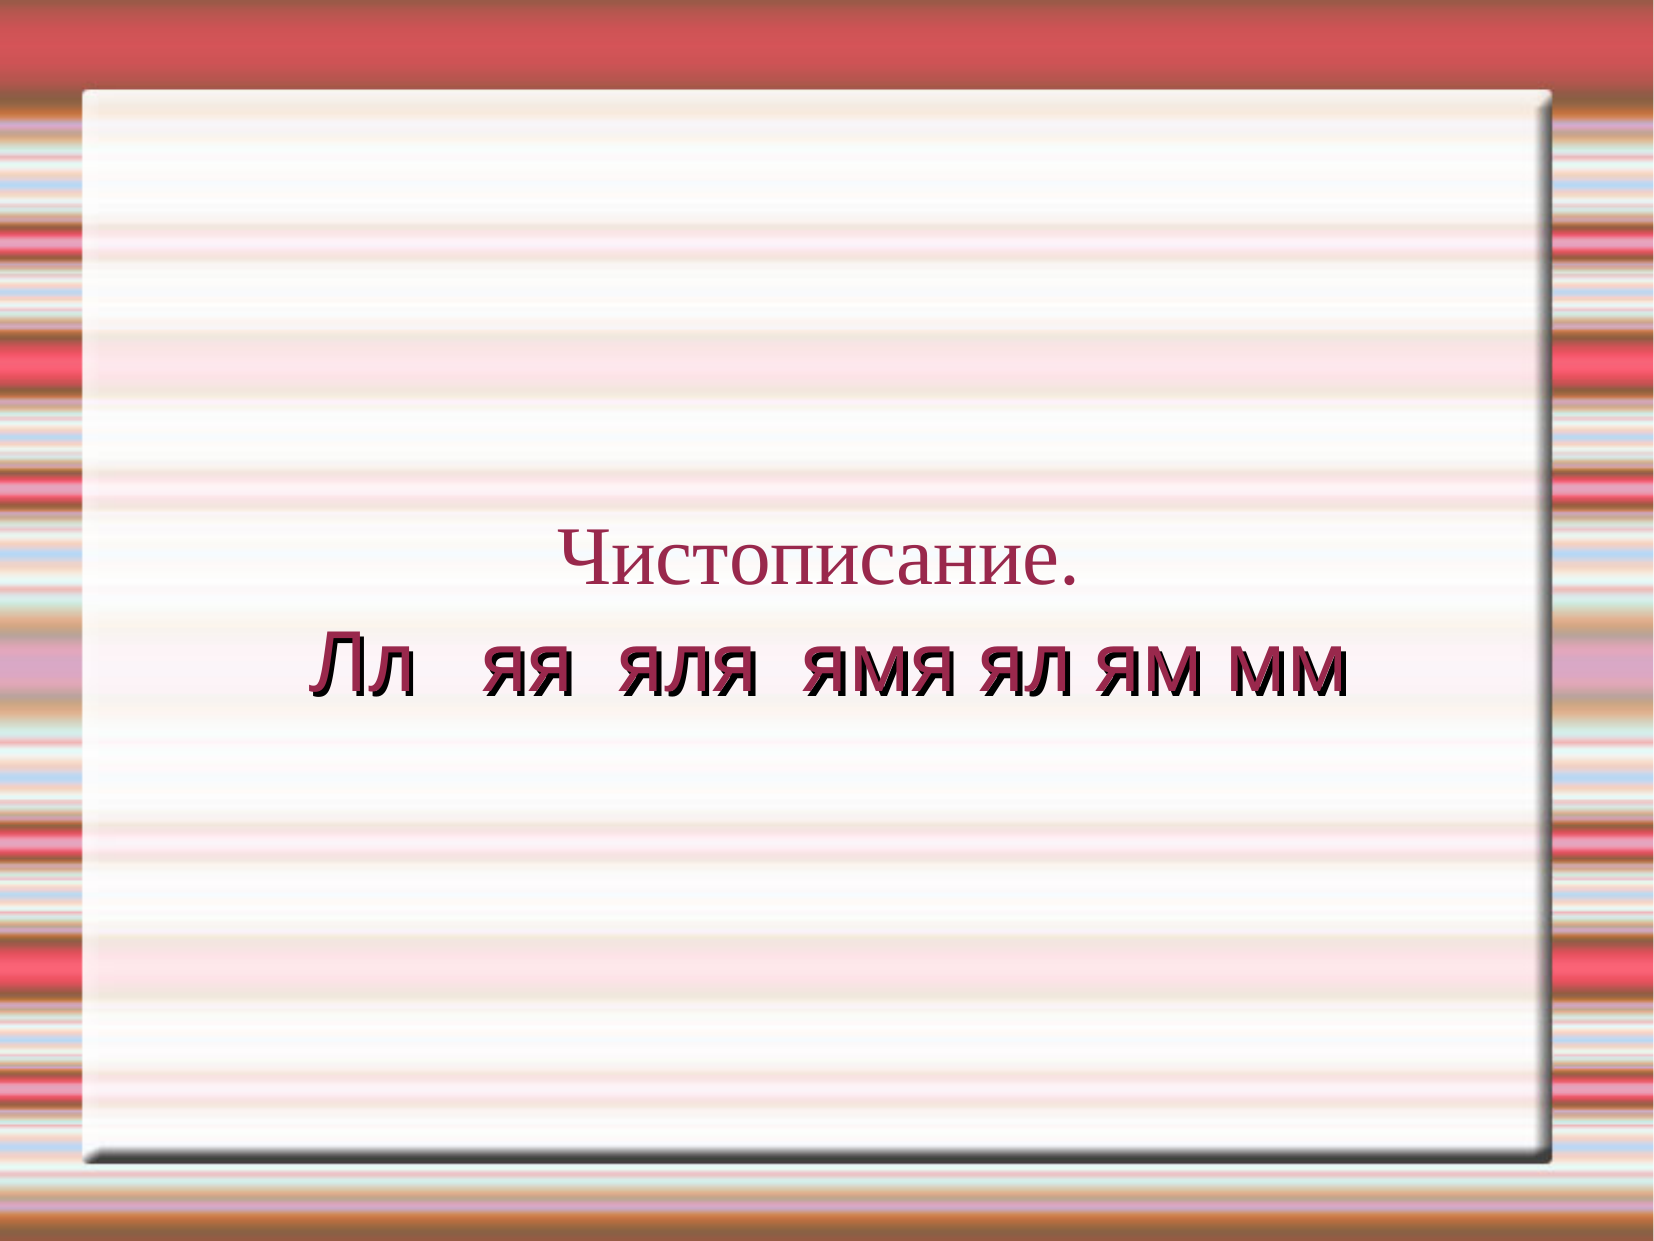

# Чистописание.
Лл яя яля ямя ял ям мм